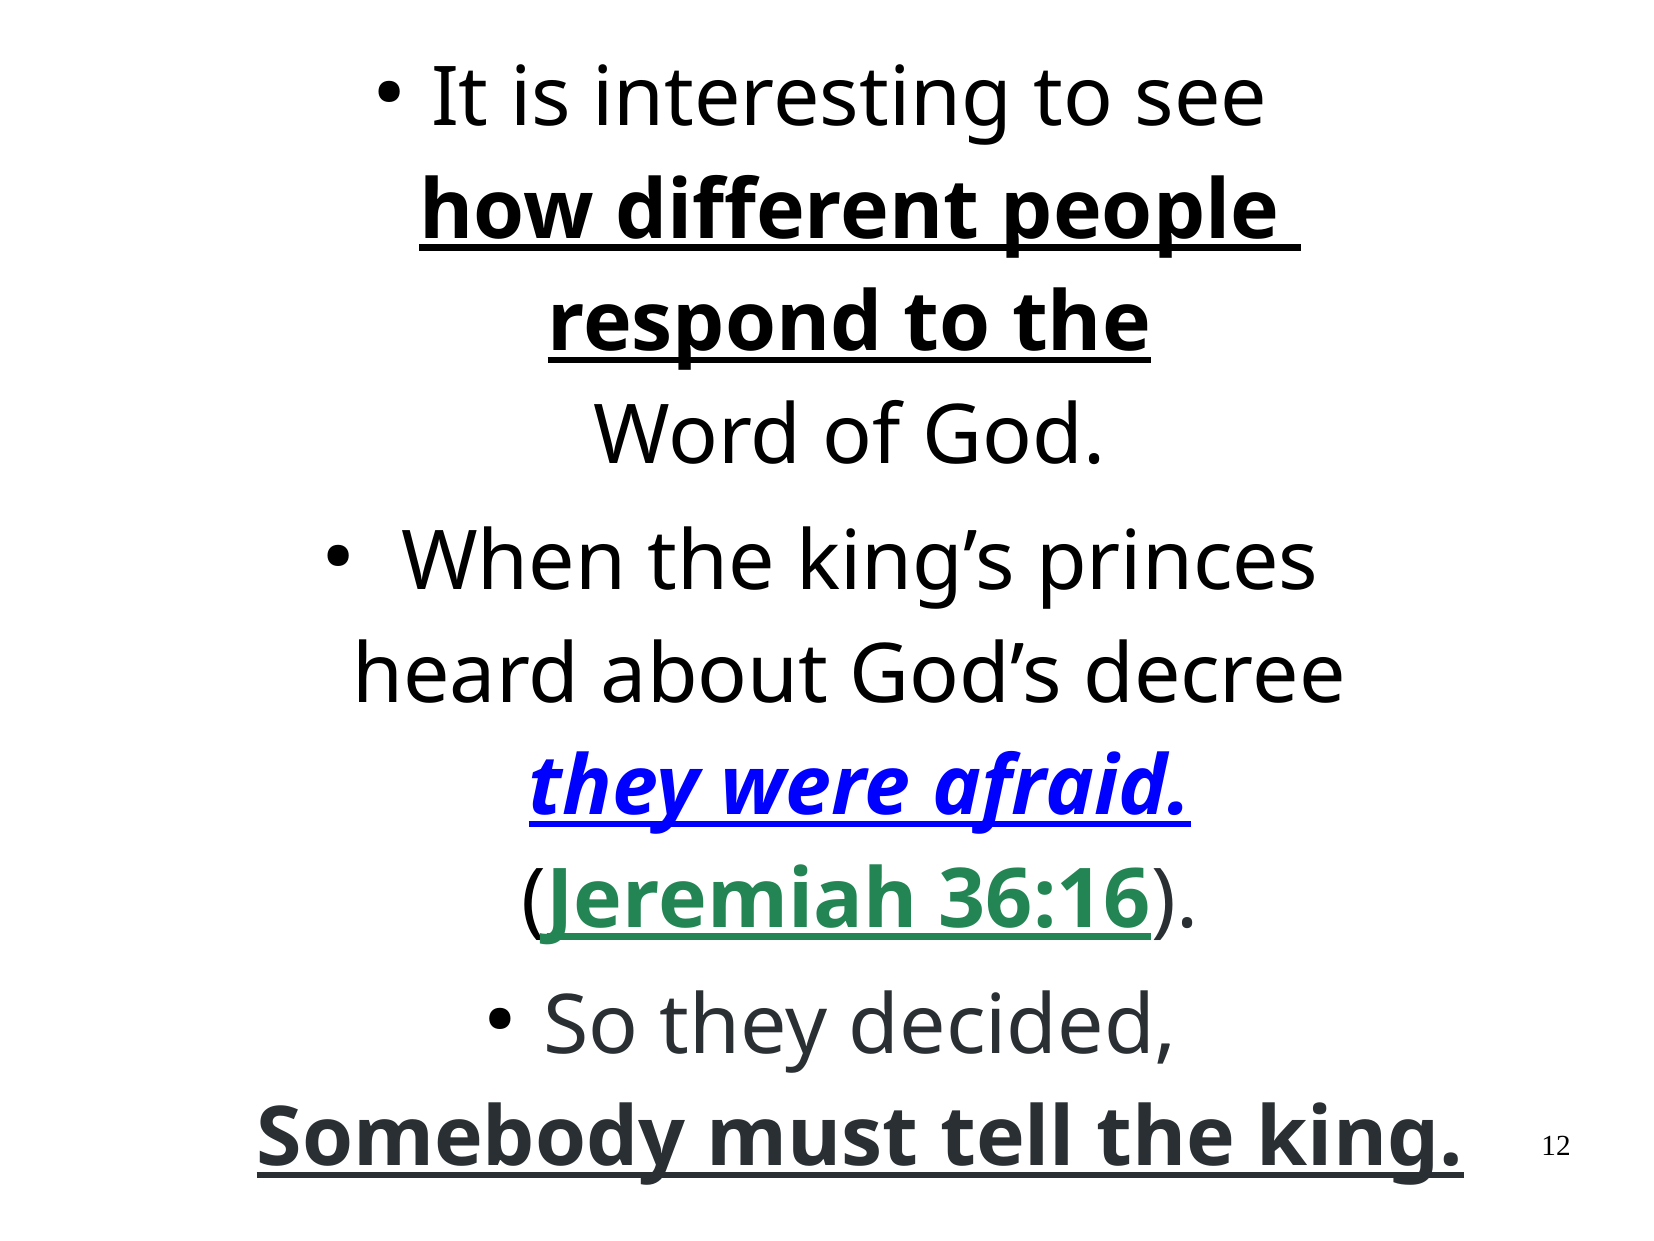

# It is interesting to see how different people respond to the Word of God.
 When the king’s princes
heard about God’s decree
they were afraid.
 (Jeremiah 36:16).
So they decided,
Somebody must tell the king.
12